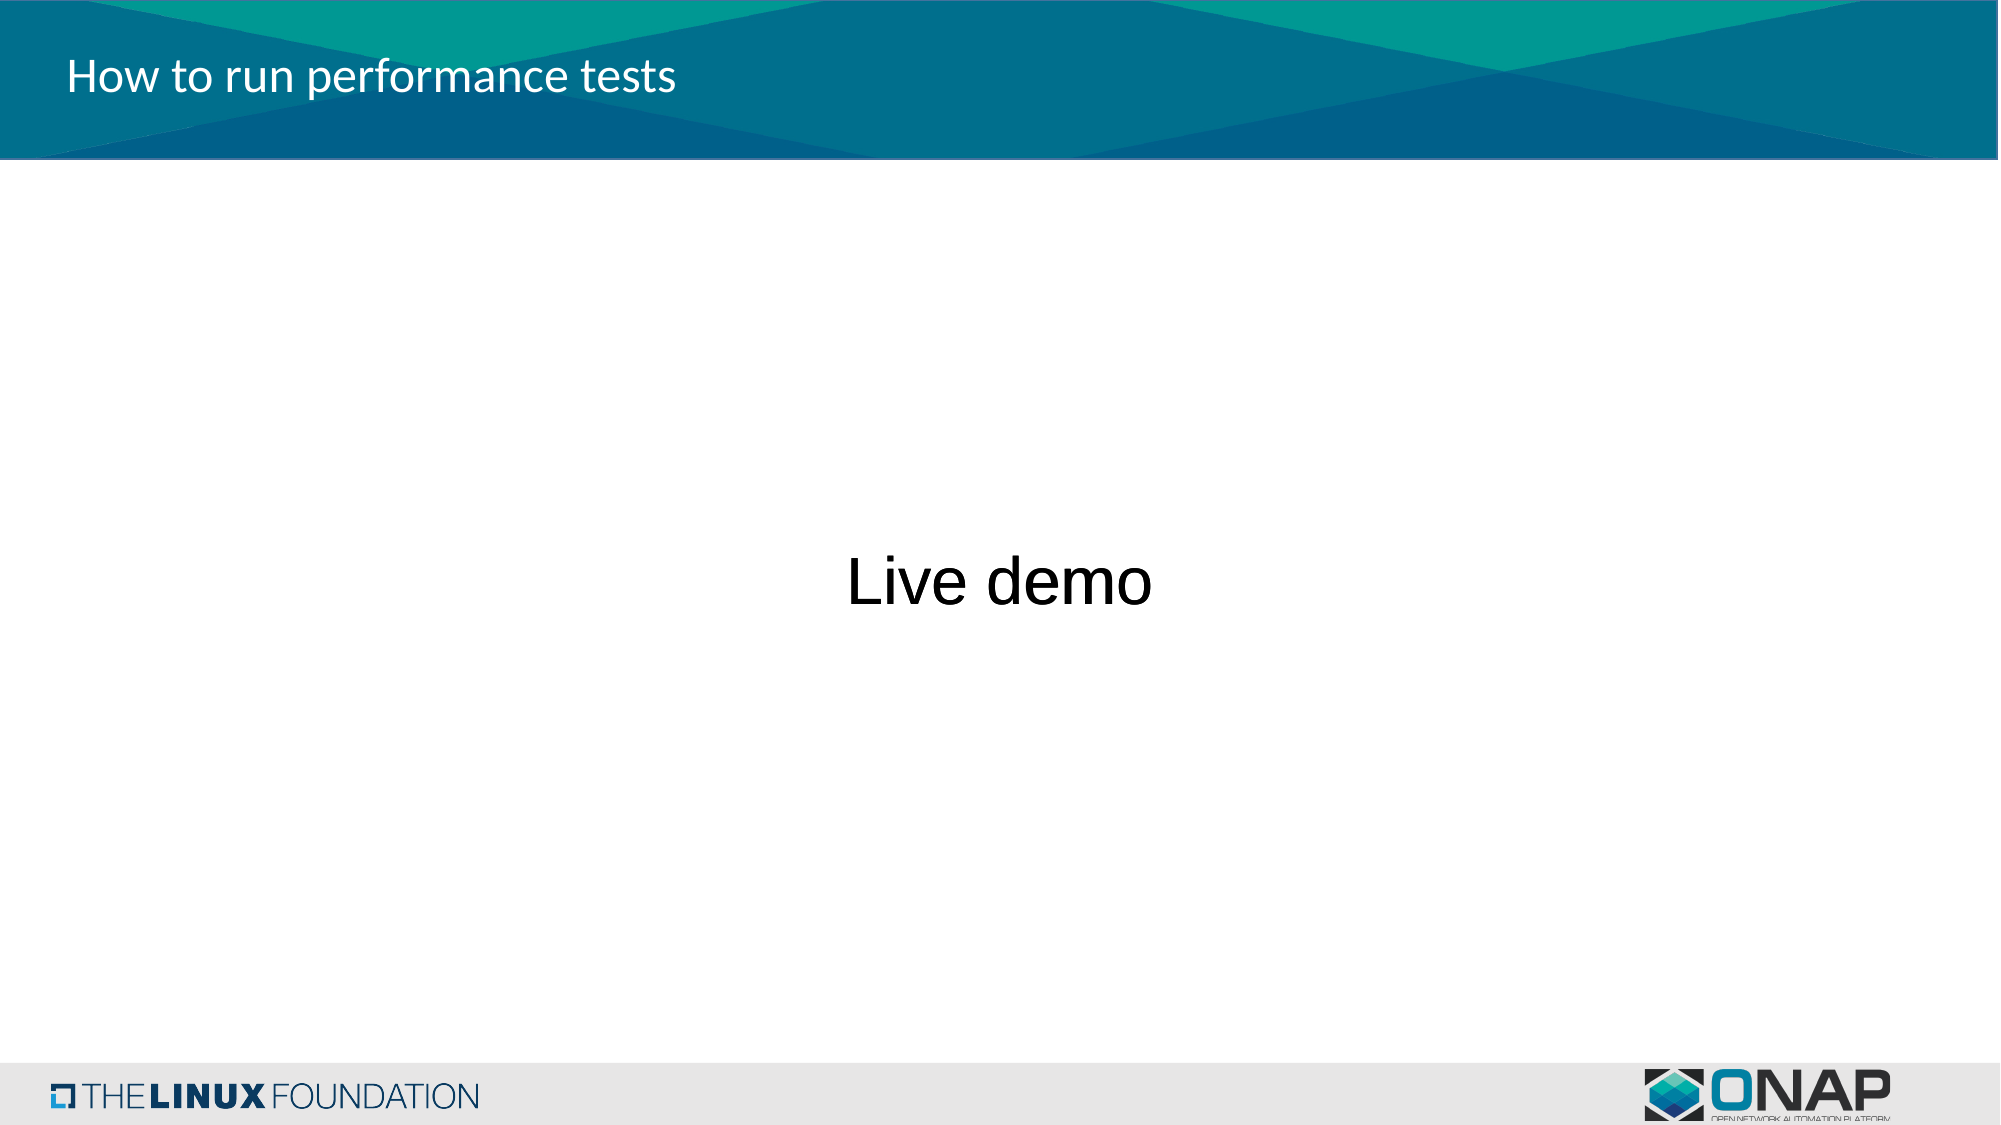

# How to run performance tests
Live demo
Live demo